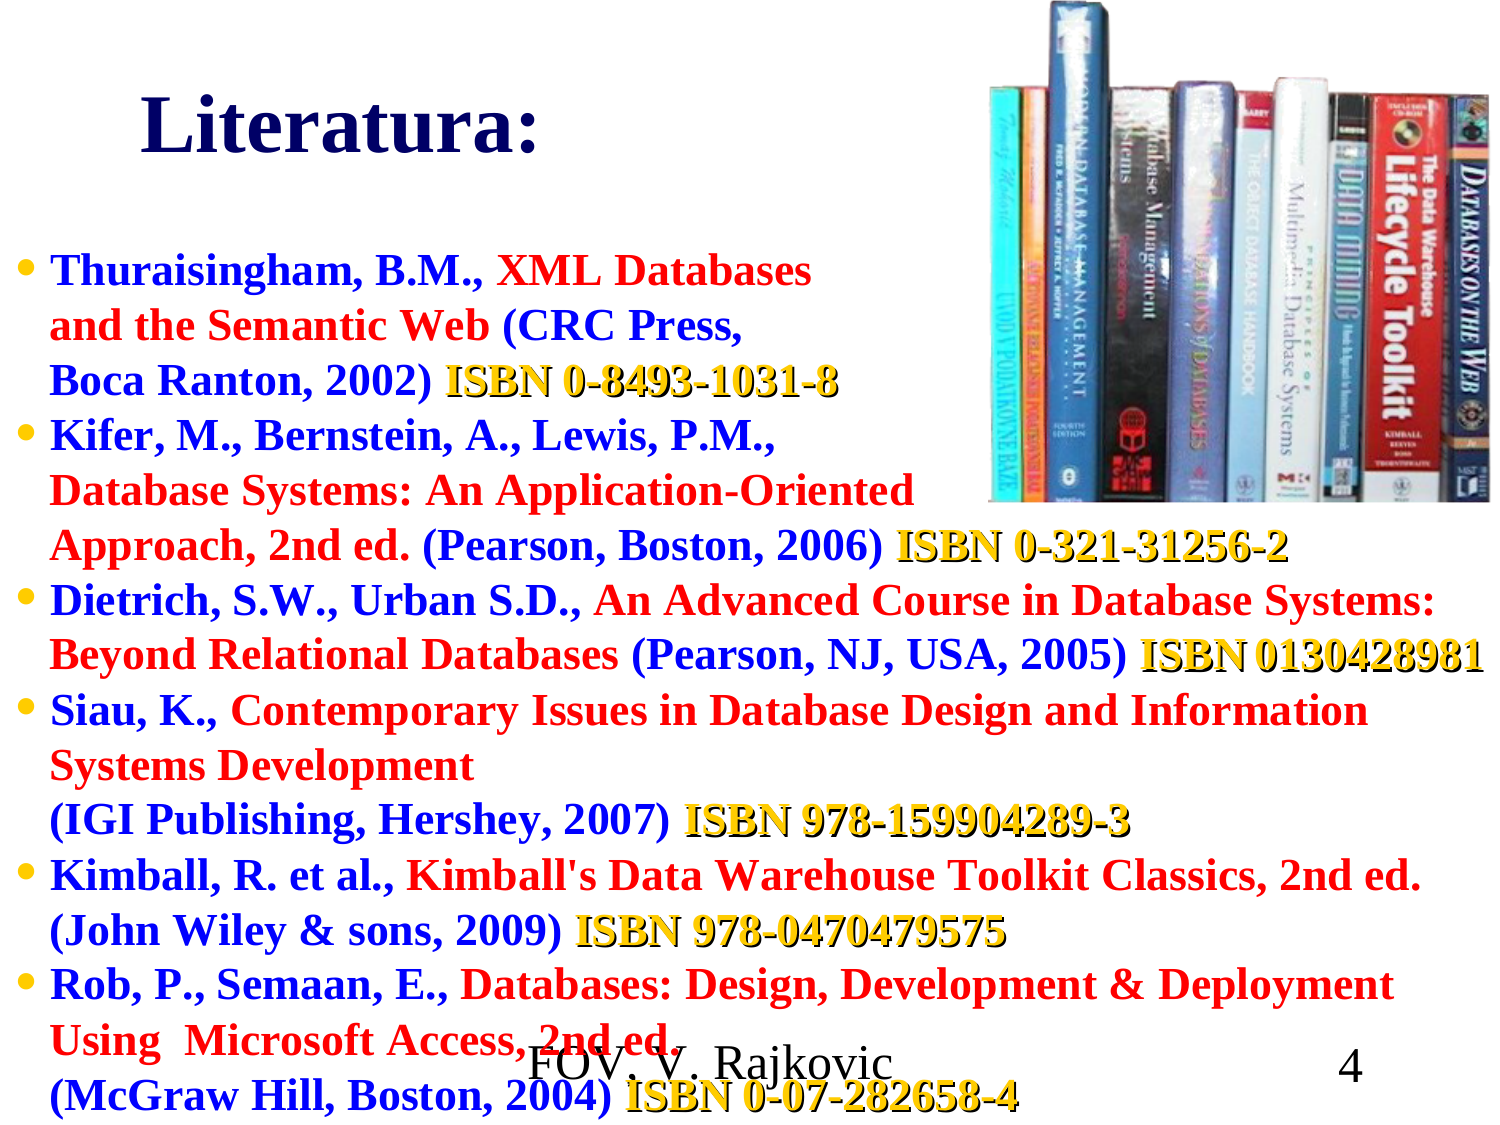

Literatura:
 Thuraisingham, B.M., XML Databases
 and the Semantic Web (CRC Press,
 Boca Ranton, 2002) ISBN 0-8493-1031-8
 Kifer, M., Bernstein, A., Lewis, P.M.,
 Database Systems: An Application-Oriented
 Approach, 2nd ed. (Pearson, Boston, 2006) ISBN 0-321-31256-2
 Dietrich, S.W., Urban S.D., An Advanced Course in Database Systems:
 Beyond Relational Databases (Pearson, NJ, USA, 2005) ISBN 0130428981
 Siau, K., Contemporary Issues in Database Design and Information
 Systems Development
 (IGI Publishing, Hershey, 2007) ISBN 978-159904289-3
 Kimball, R. et al., Kimball's Data Warehouse Toolkit Classics, 2nd ed.
 (John Wiley & sons, 2009) ISBN 978-0470479575
 Rob, P., Semaan, E., Databases: Design, Development & Deployment
 Using Microsoft Access, 2nd ed.
 (McGraw Hill, Boston, 2004) ISBN 0-07-282658-4
FOV, V. Rajkovic
4